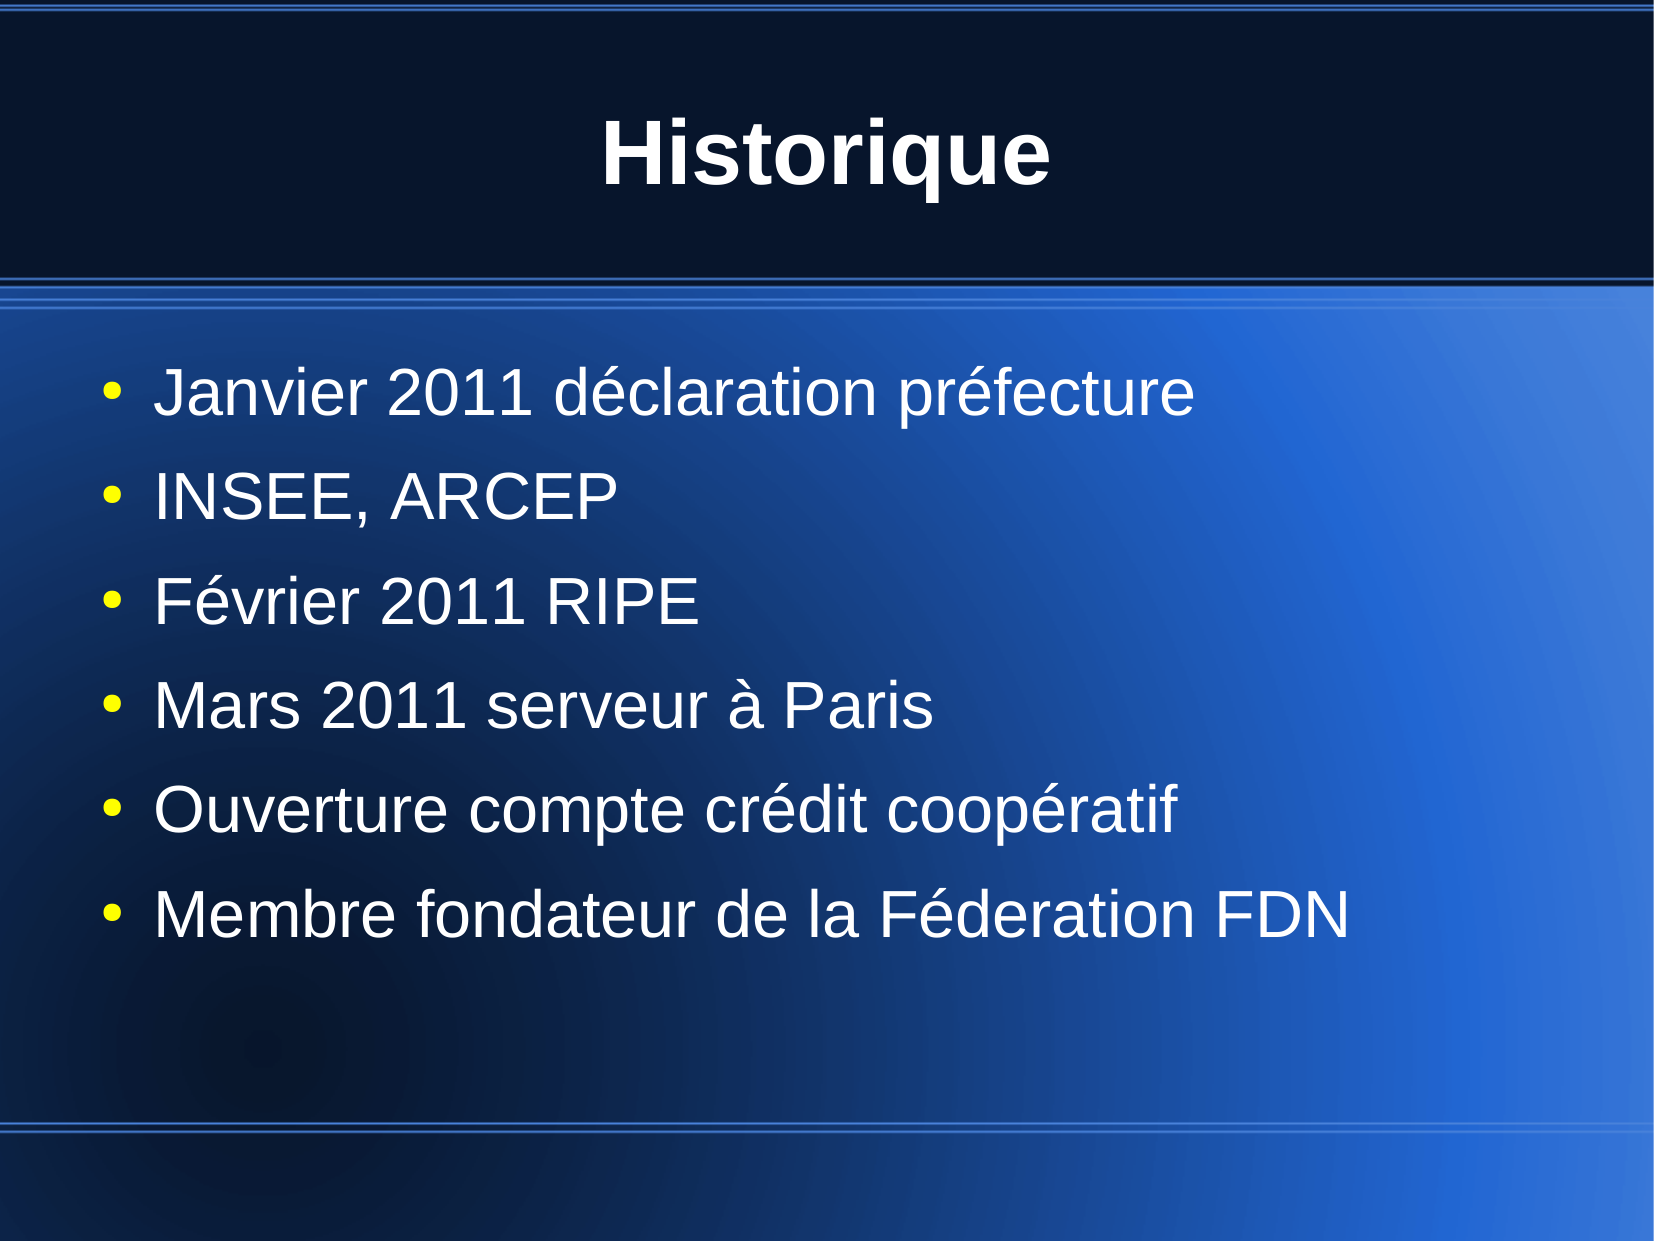

# Historique
Janvier 2011 déclaration préfecture
INSEE, ARCEP
Février 2011 RIPE
Mars 2011 serveur à Paris
Ouverture compte crédit coopératif
Membre fondateur de la Féderation FDN